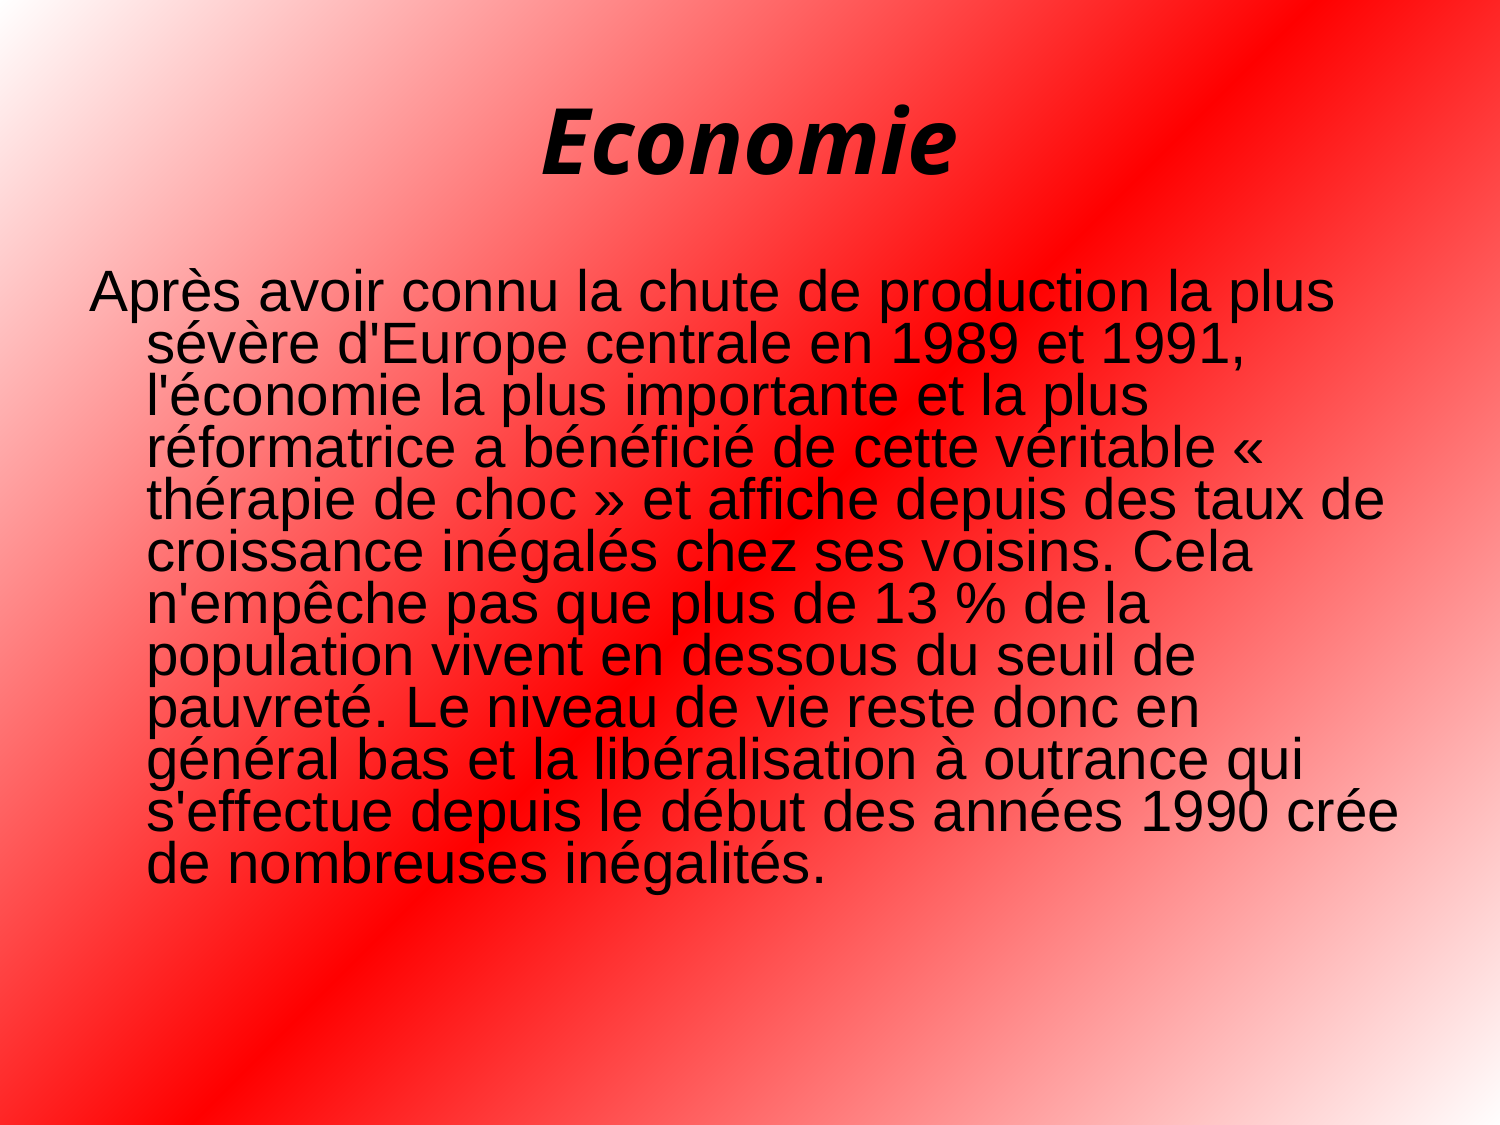

# Economie
Après avoir connu la chute de production la plus sévère d'Europe centrale en 1989 et 1991, l'économie la plus importante et la plus réformatrice a bénéficié de cette véritable « thérapie de choc » et affiche depuis des taux de croissance inégalés chez ses voisins. Cela n'empêche pas que plus de 13 % de la population vivent en dessous du seuil de pauvreté. Le niveau de vie reste donc en général bas et la libéralisation à outrance qui s'effectue depuis le début des années 1990 crée de nombreuses inégalités.